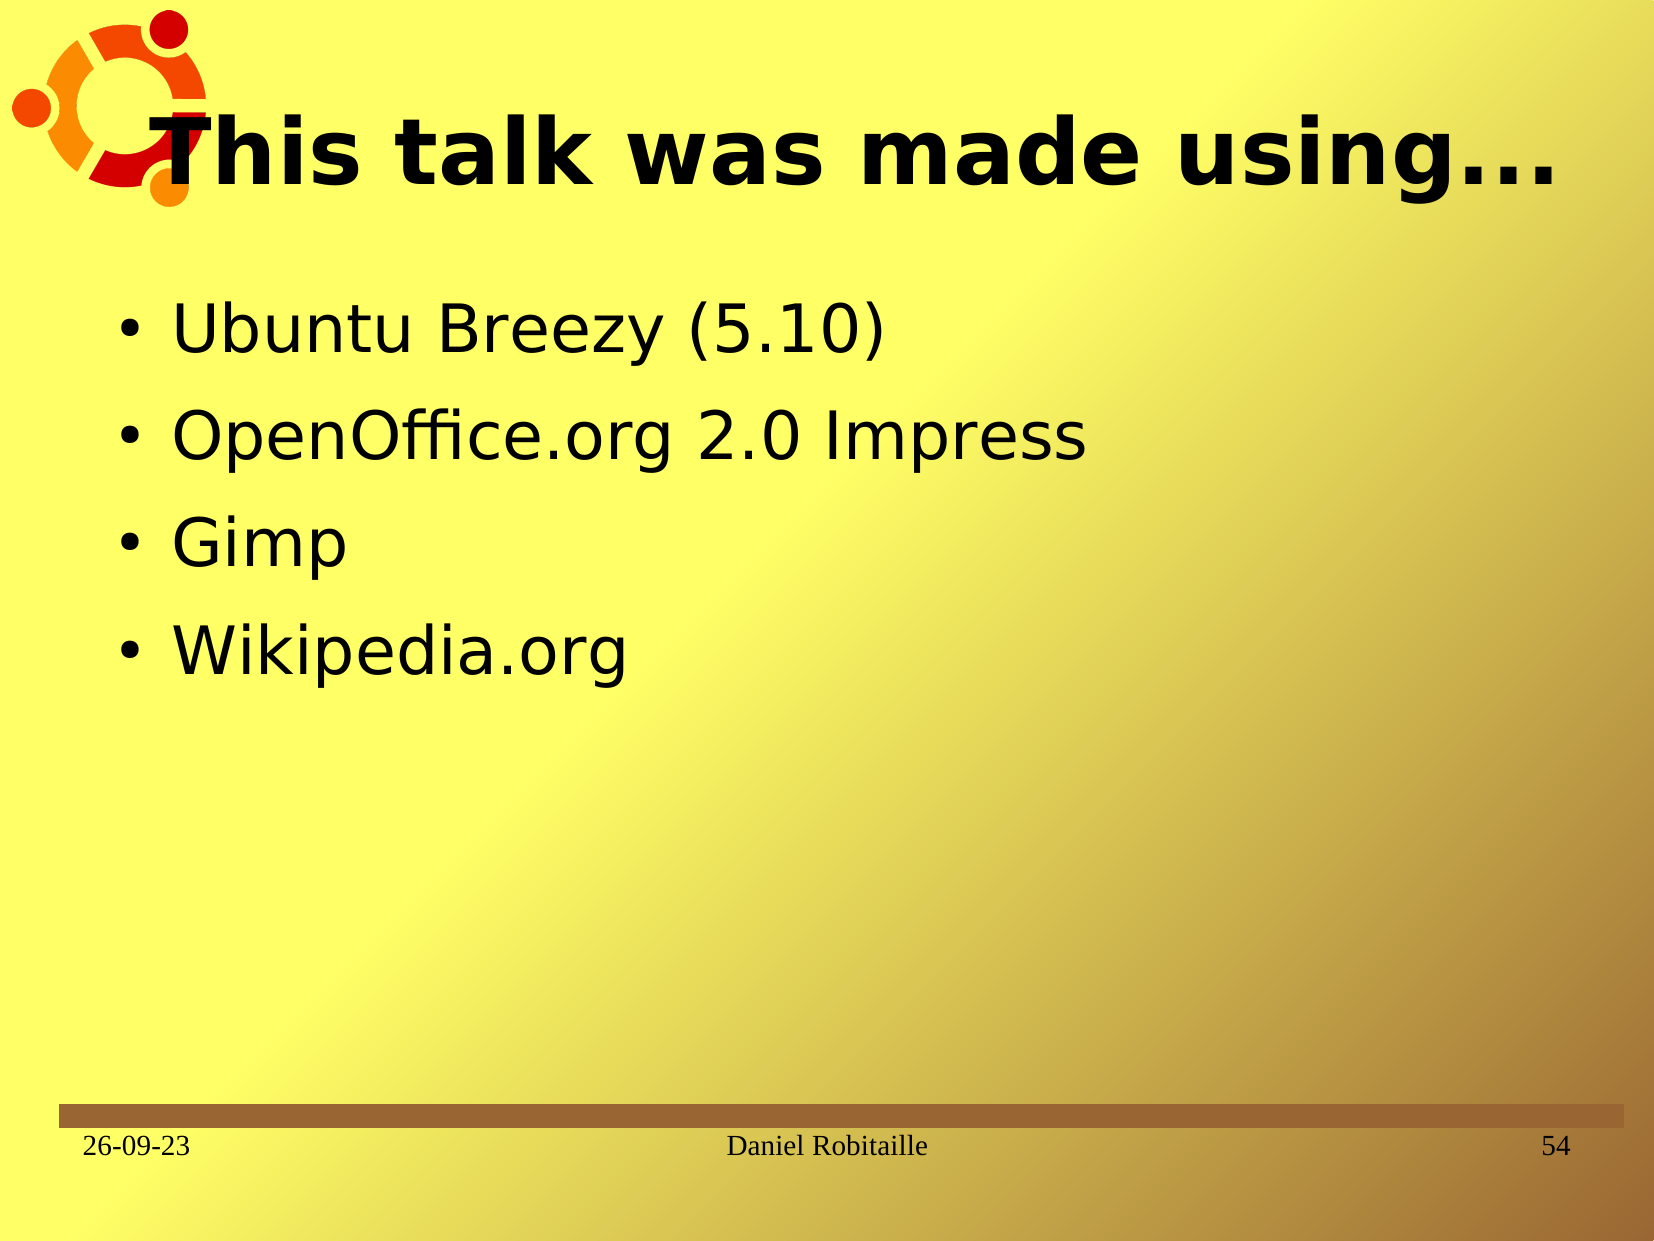

# This talk was made using...
Ubuntu Breezy (5.10)
OpenOffice.org 2.0 Impress
Gimp
Wikipedia.org
Daniel Robitaille
54